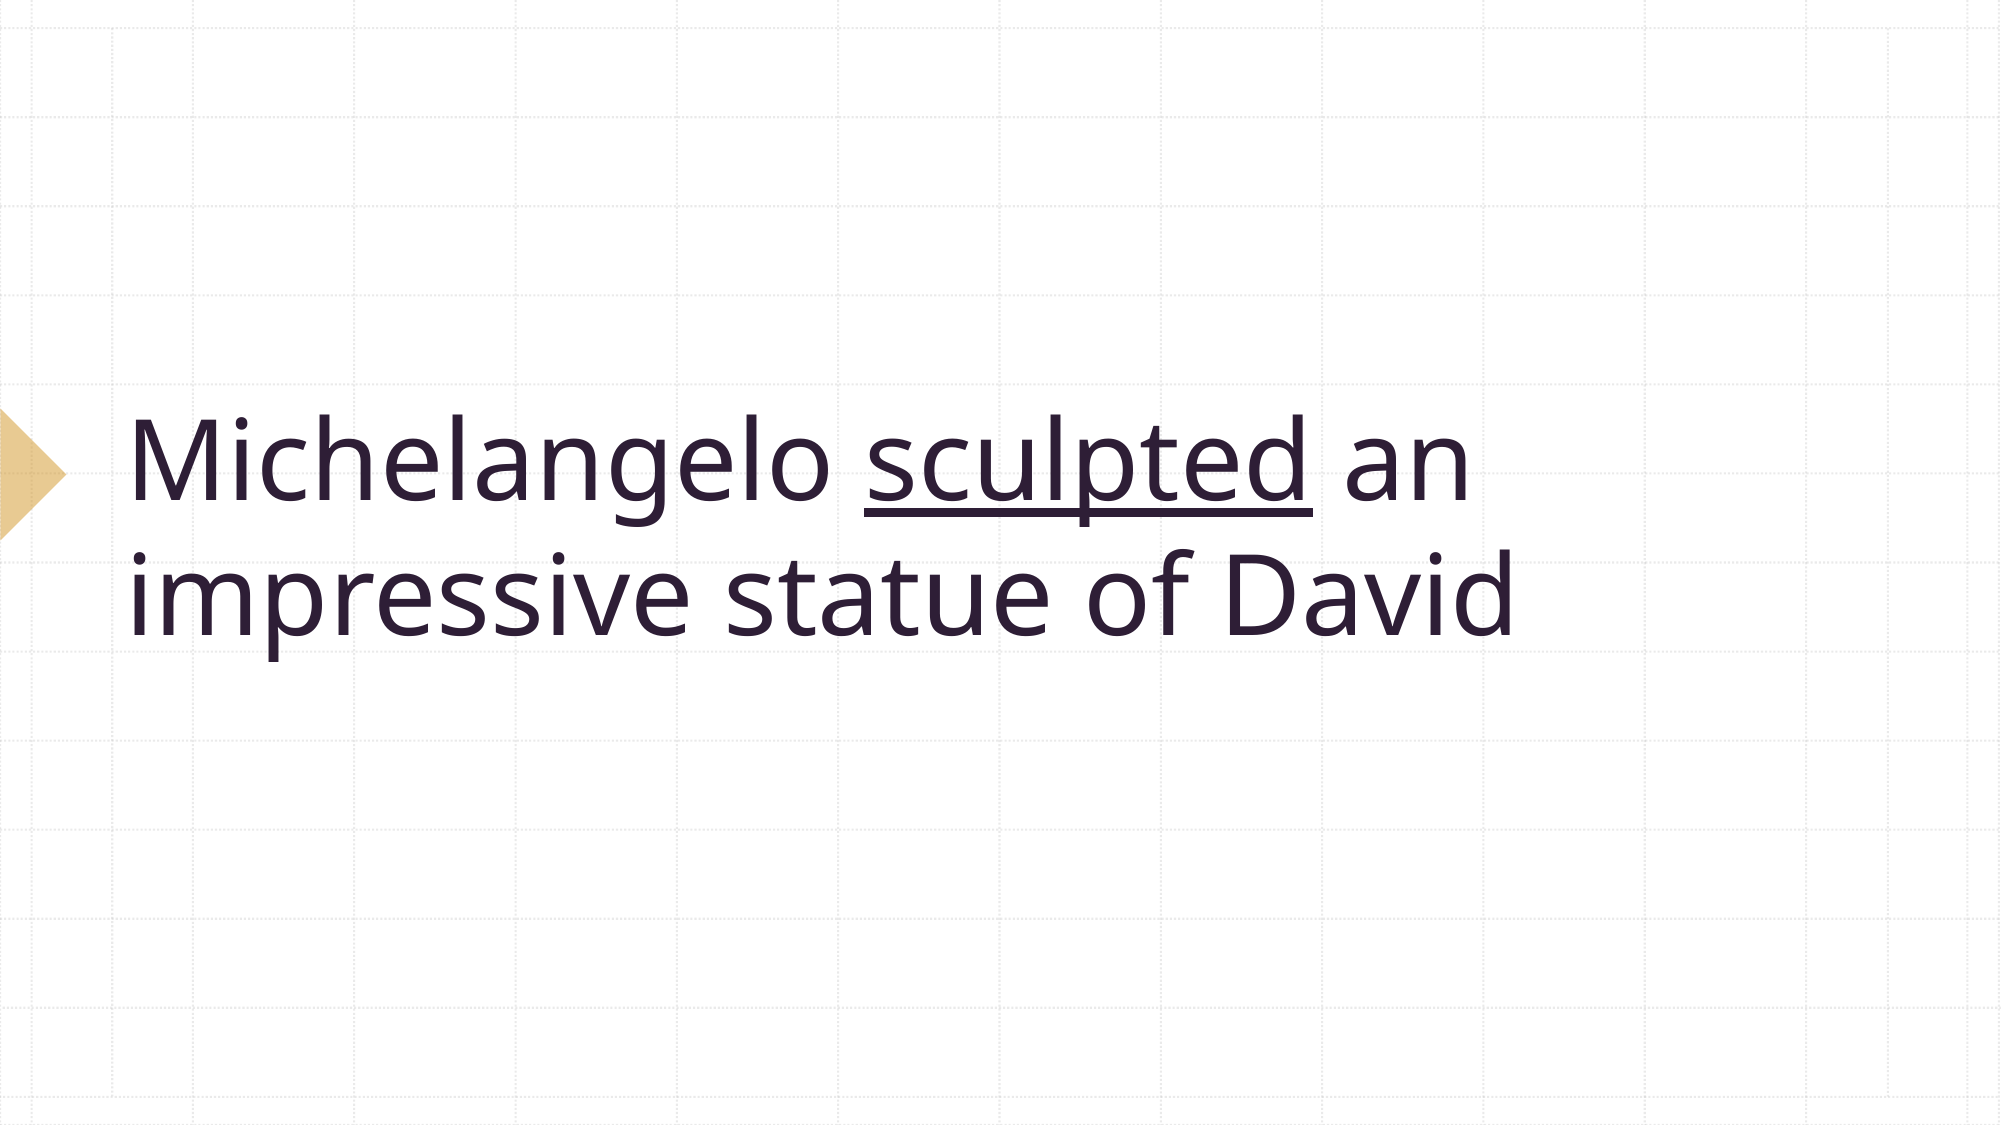

# Michelangelo sculpted an impressive statue of David